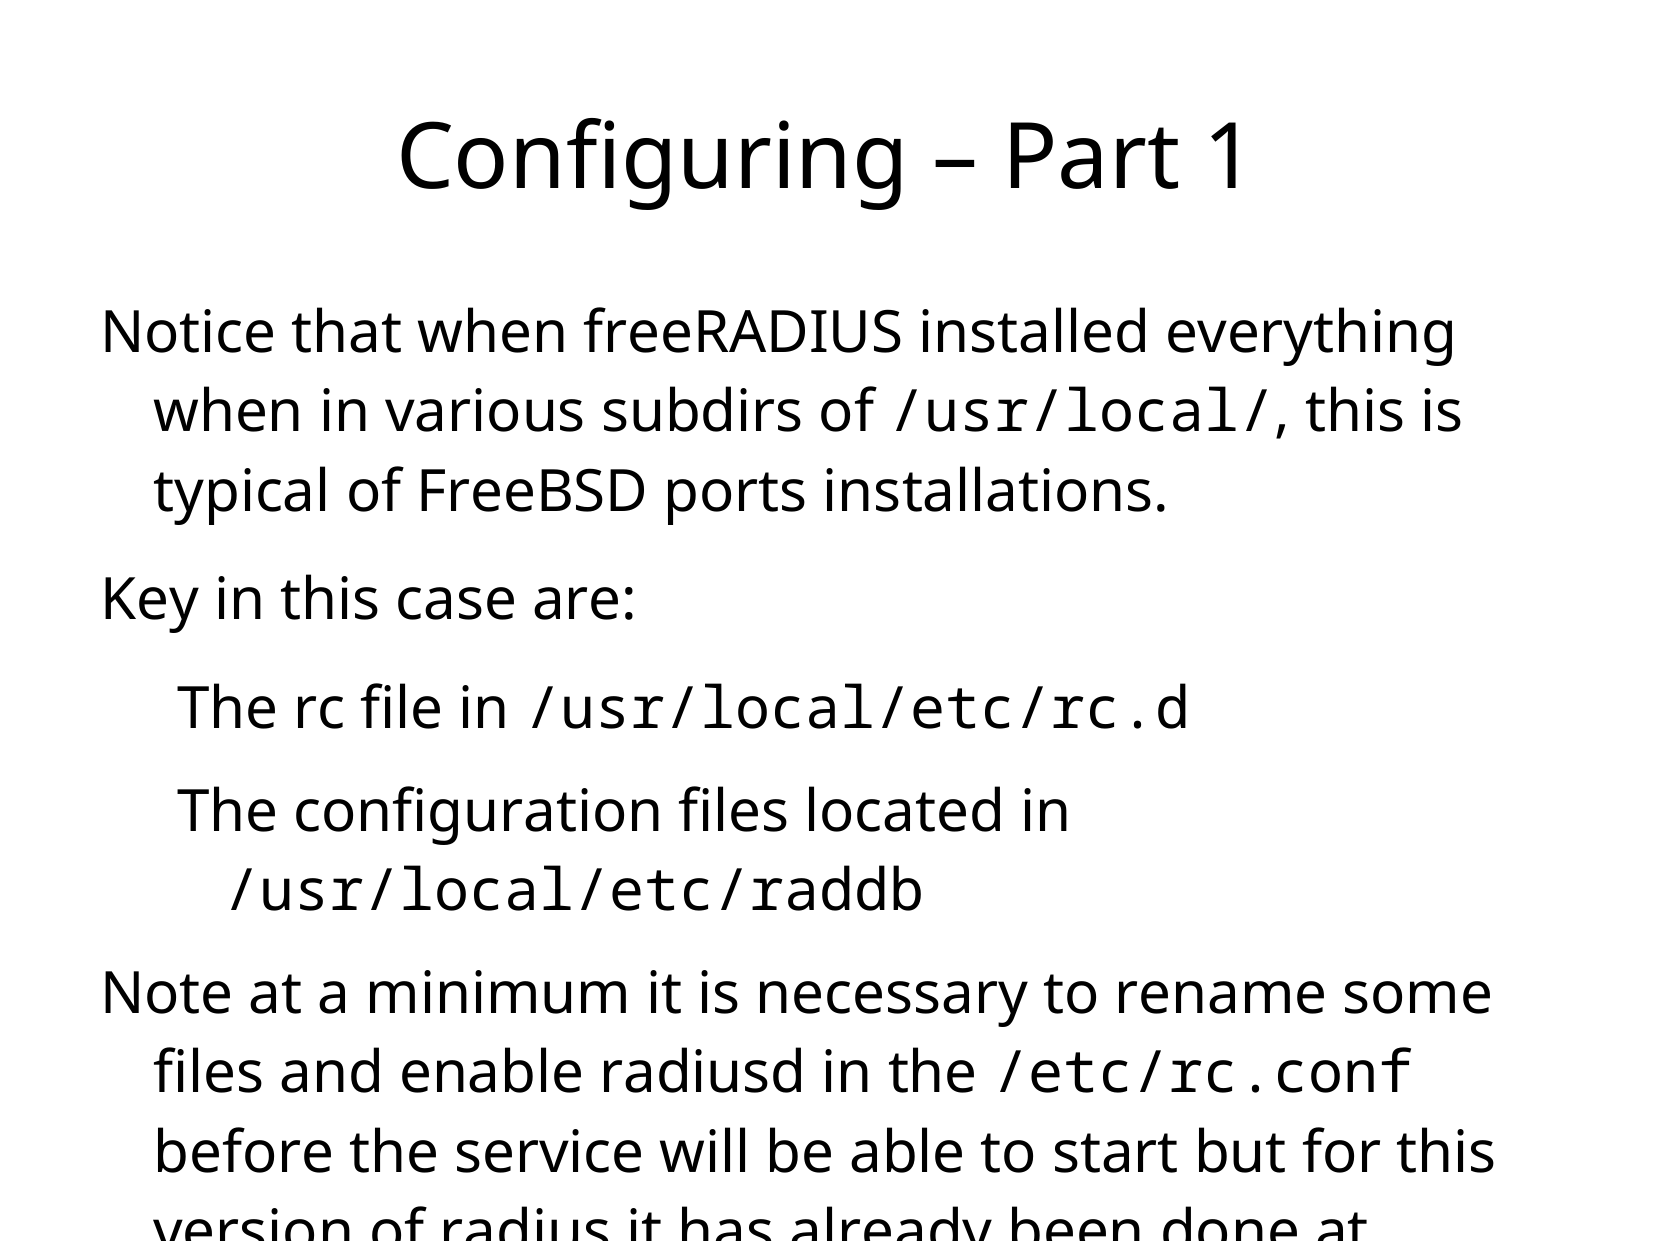

# Configuring – Part 1
Notice that when freeRADIUS installed everything when in various subdirs of /usr/local/, this is typical of FreeBSD ports installations.
Key in this case are:
The rc file in /usr/local/etc/rc.d
The configuration files located in /usr/local/etc/raddb
Note at a minimum it is necessary to rename some files and enable radiusd in the /etc/rc.conf before the service will be able to start but for this version of radius it has already been done at compiled time.